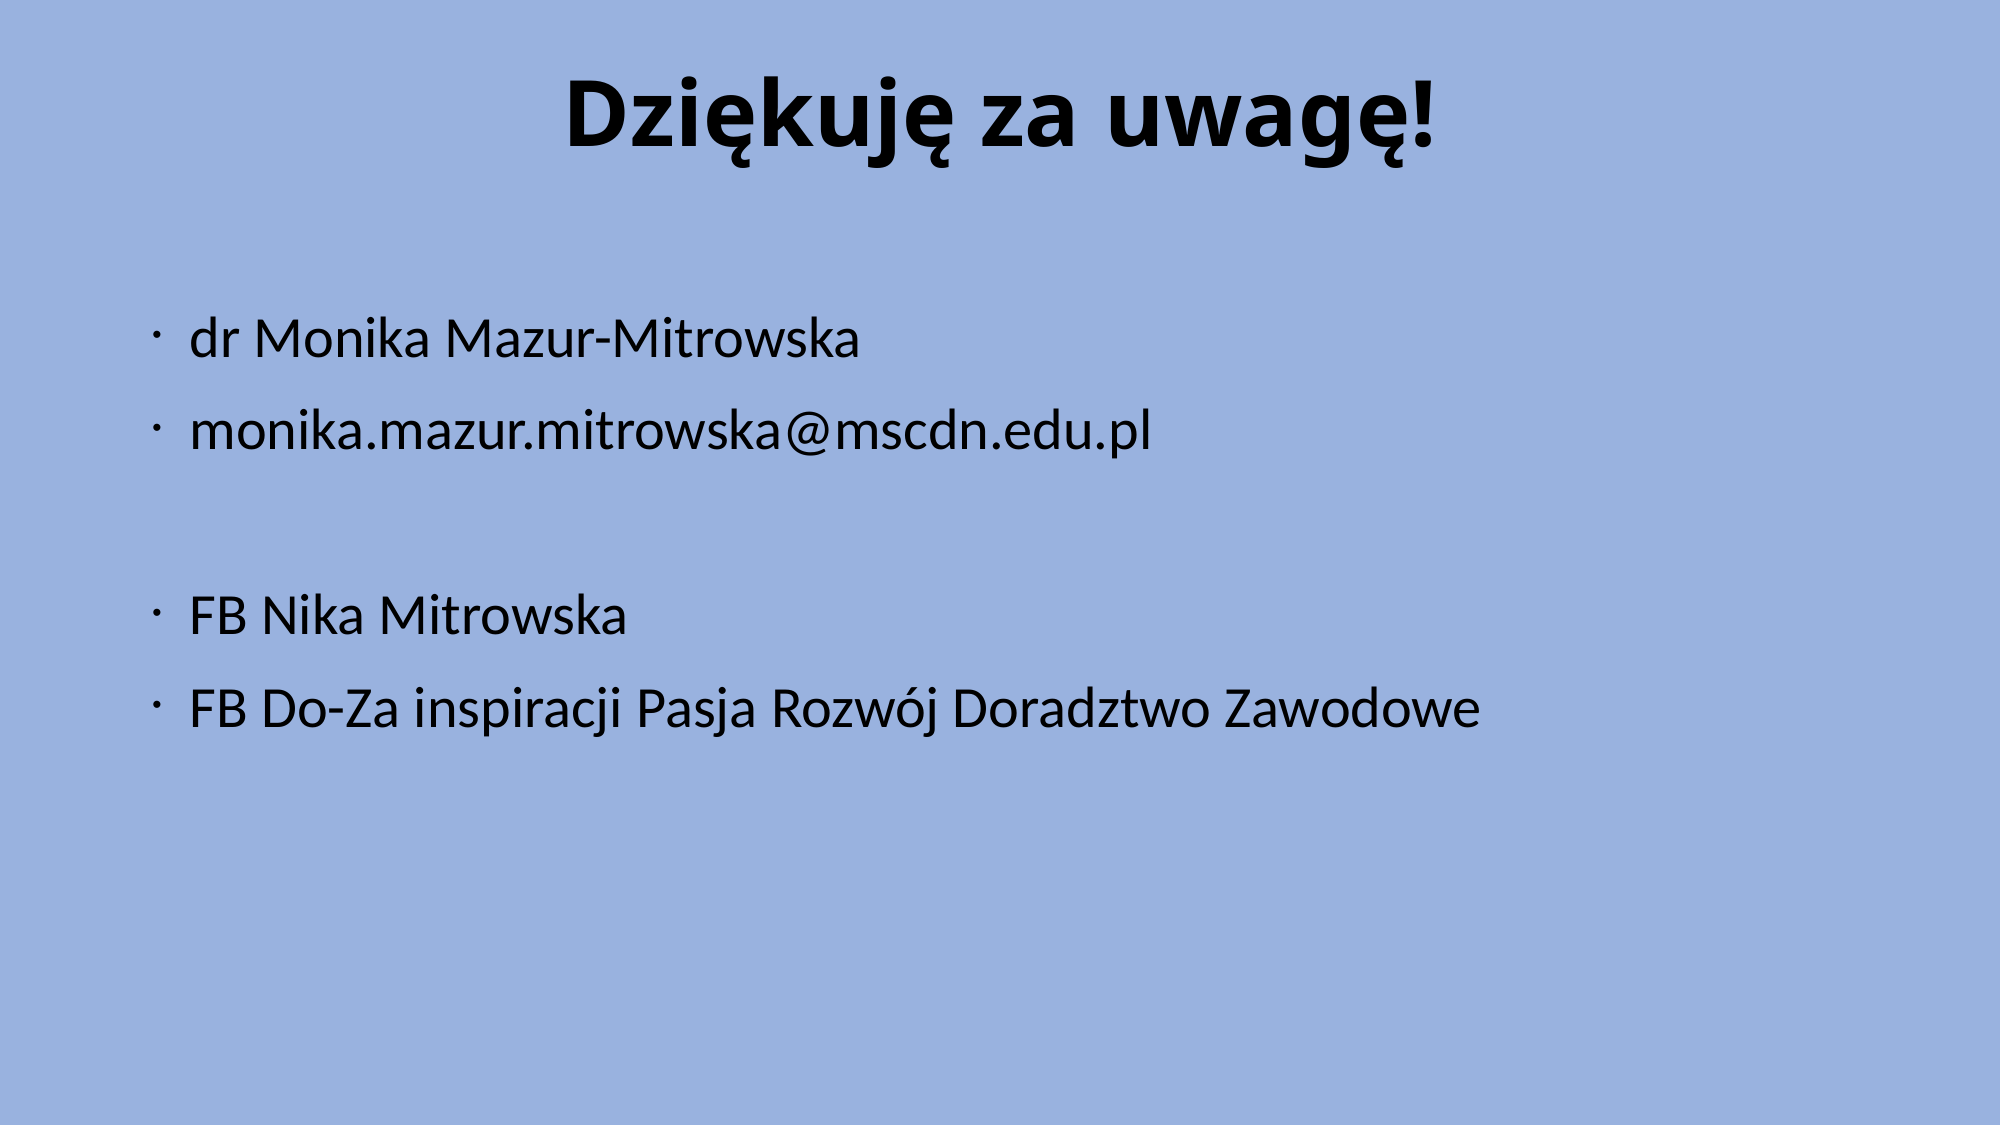

# Dziękuję za uwagę!
dr Monika Mazur-Mitrowska
monika.mazur.mitrowska@mscdn.edu.pl
FB Nika Mitrowska
FB Do-Za inspiracji Pasja Rozwój Doradztwo Zawodowe